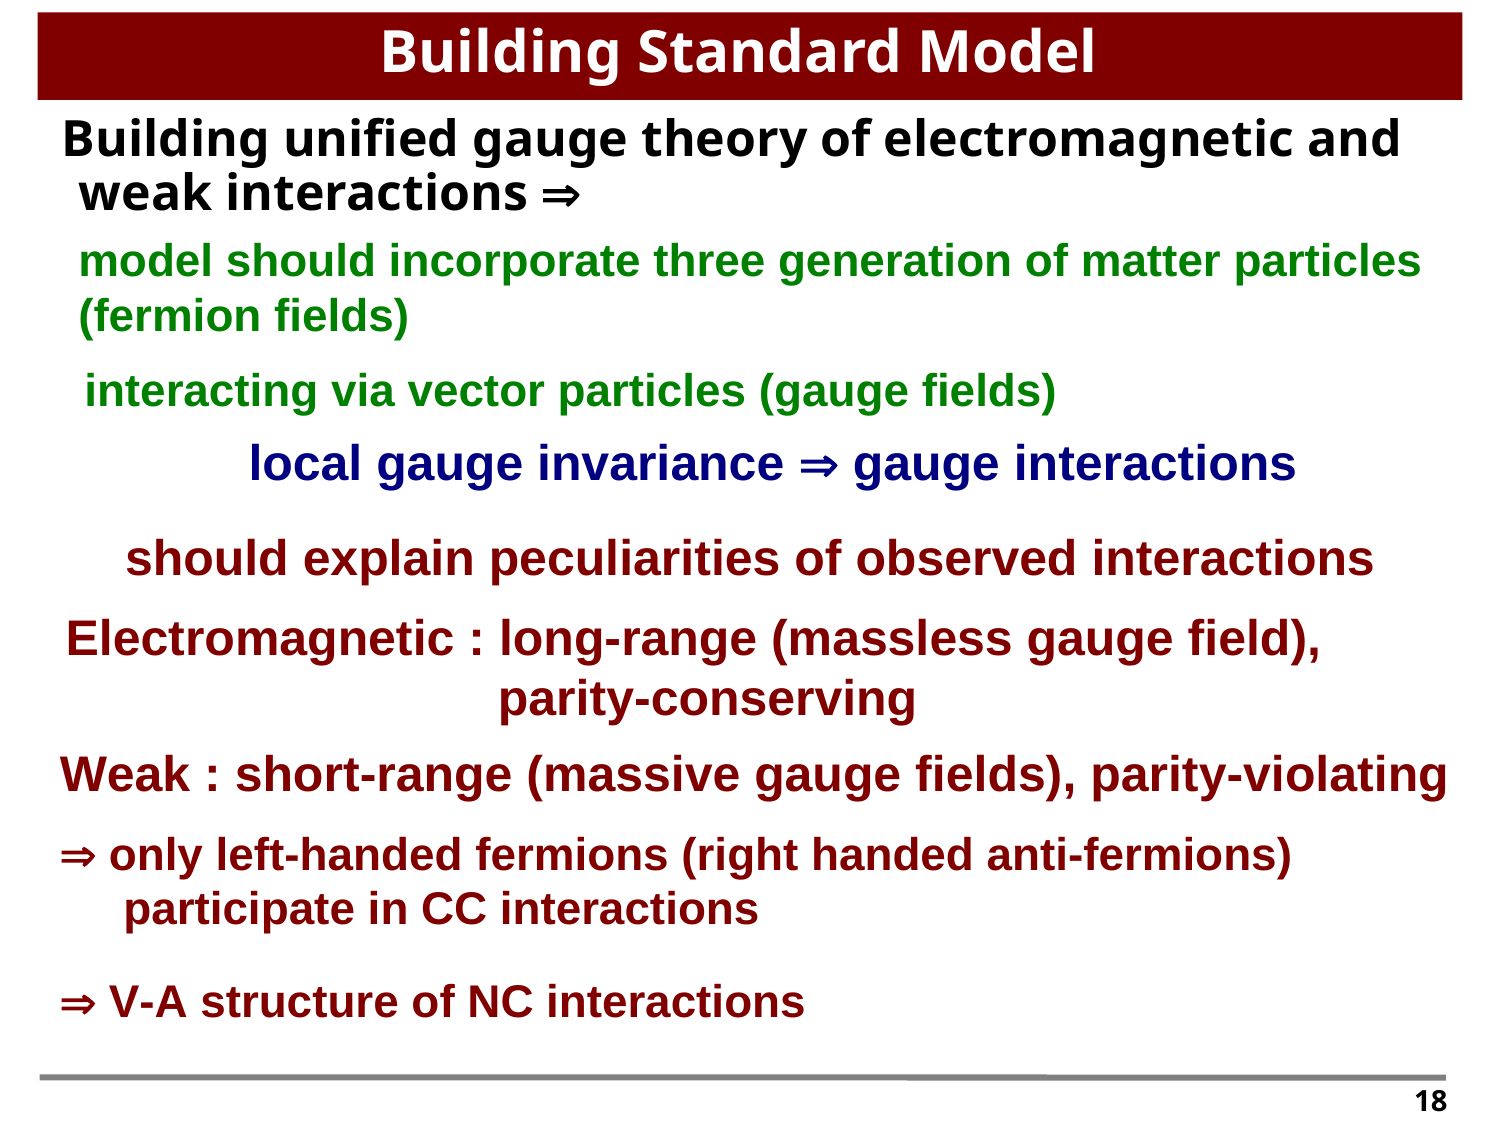

# Building Standard Model
 Building unified gauge theory of electromagnetic and weak interactions Þ
model should incorporate three generation of matter particles (fermion fields)
interacting via vector particles (gauge fields)
local gauge invariance Þ gauge interactions
should explain peculiarities of observed interactions
Electromagnetic : long-range (massless gauge field), parity-conserving
Weak : short-range (massive gauge fields), parity-violating
Þ only left-handed fermions (right handed anti-fermions) 	 participate in CC interactions
Þ V-A structure of NC interactions